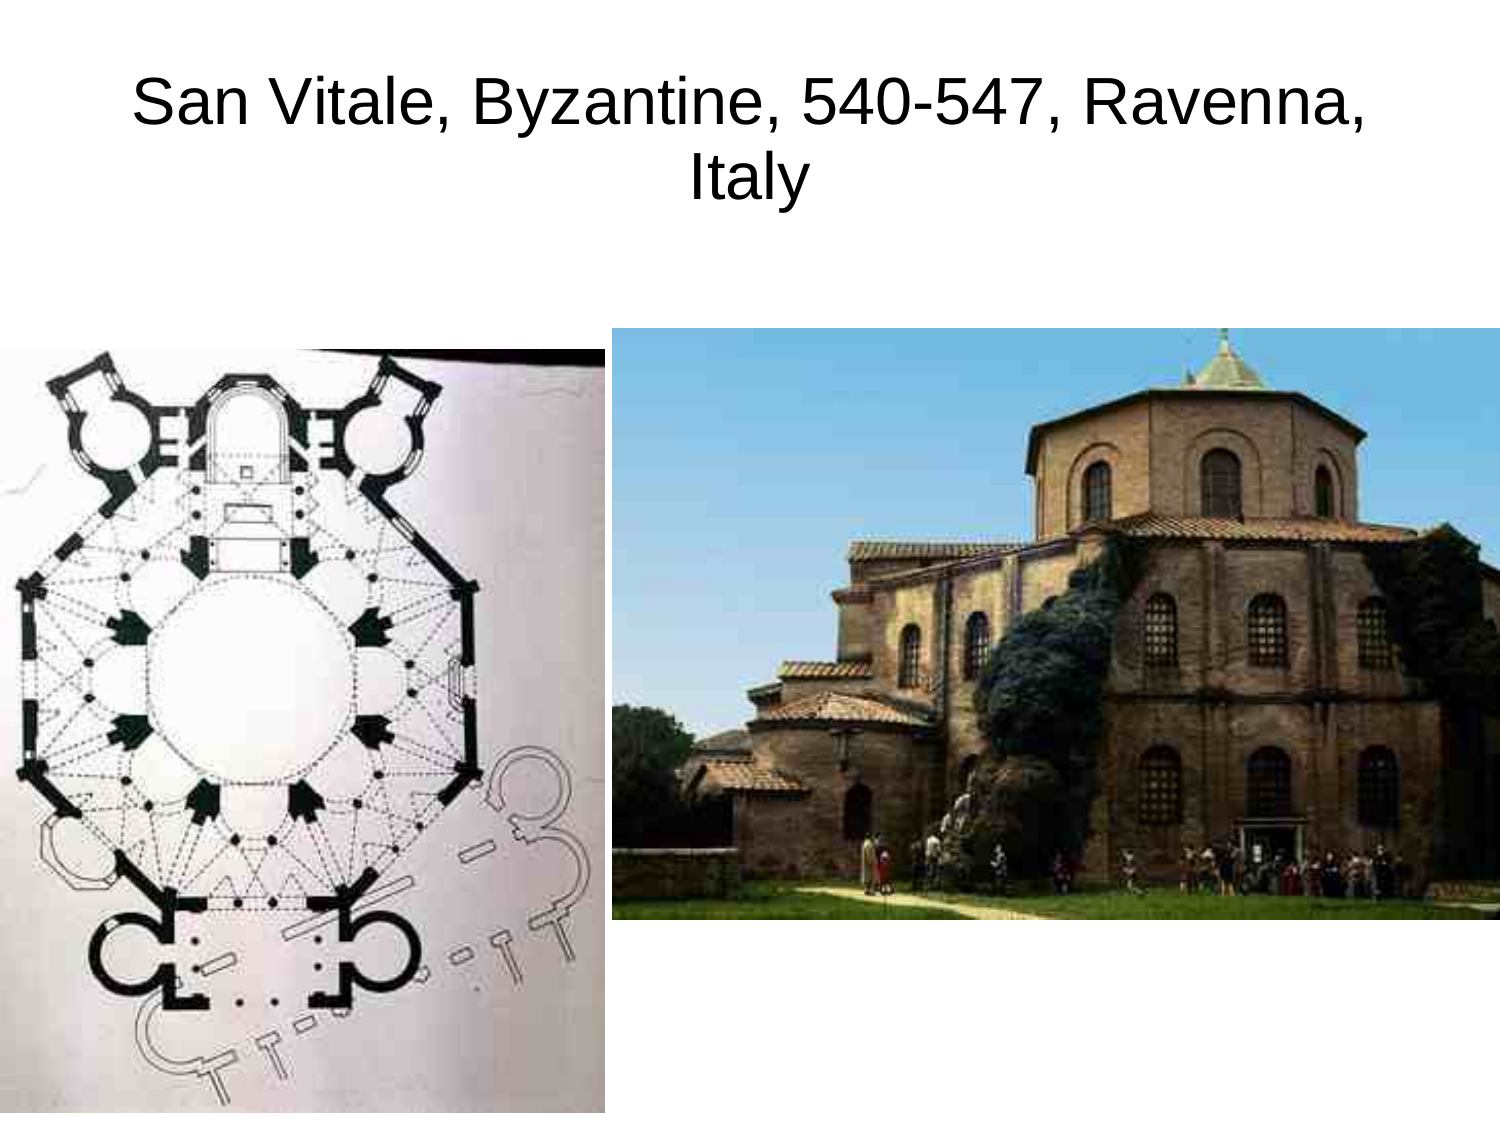

# San Vitale, Byzantine, 540-547, Ravenna, Italy